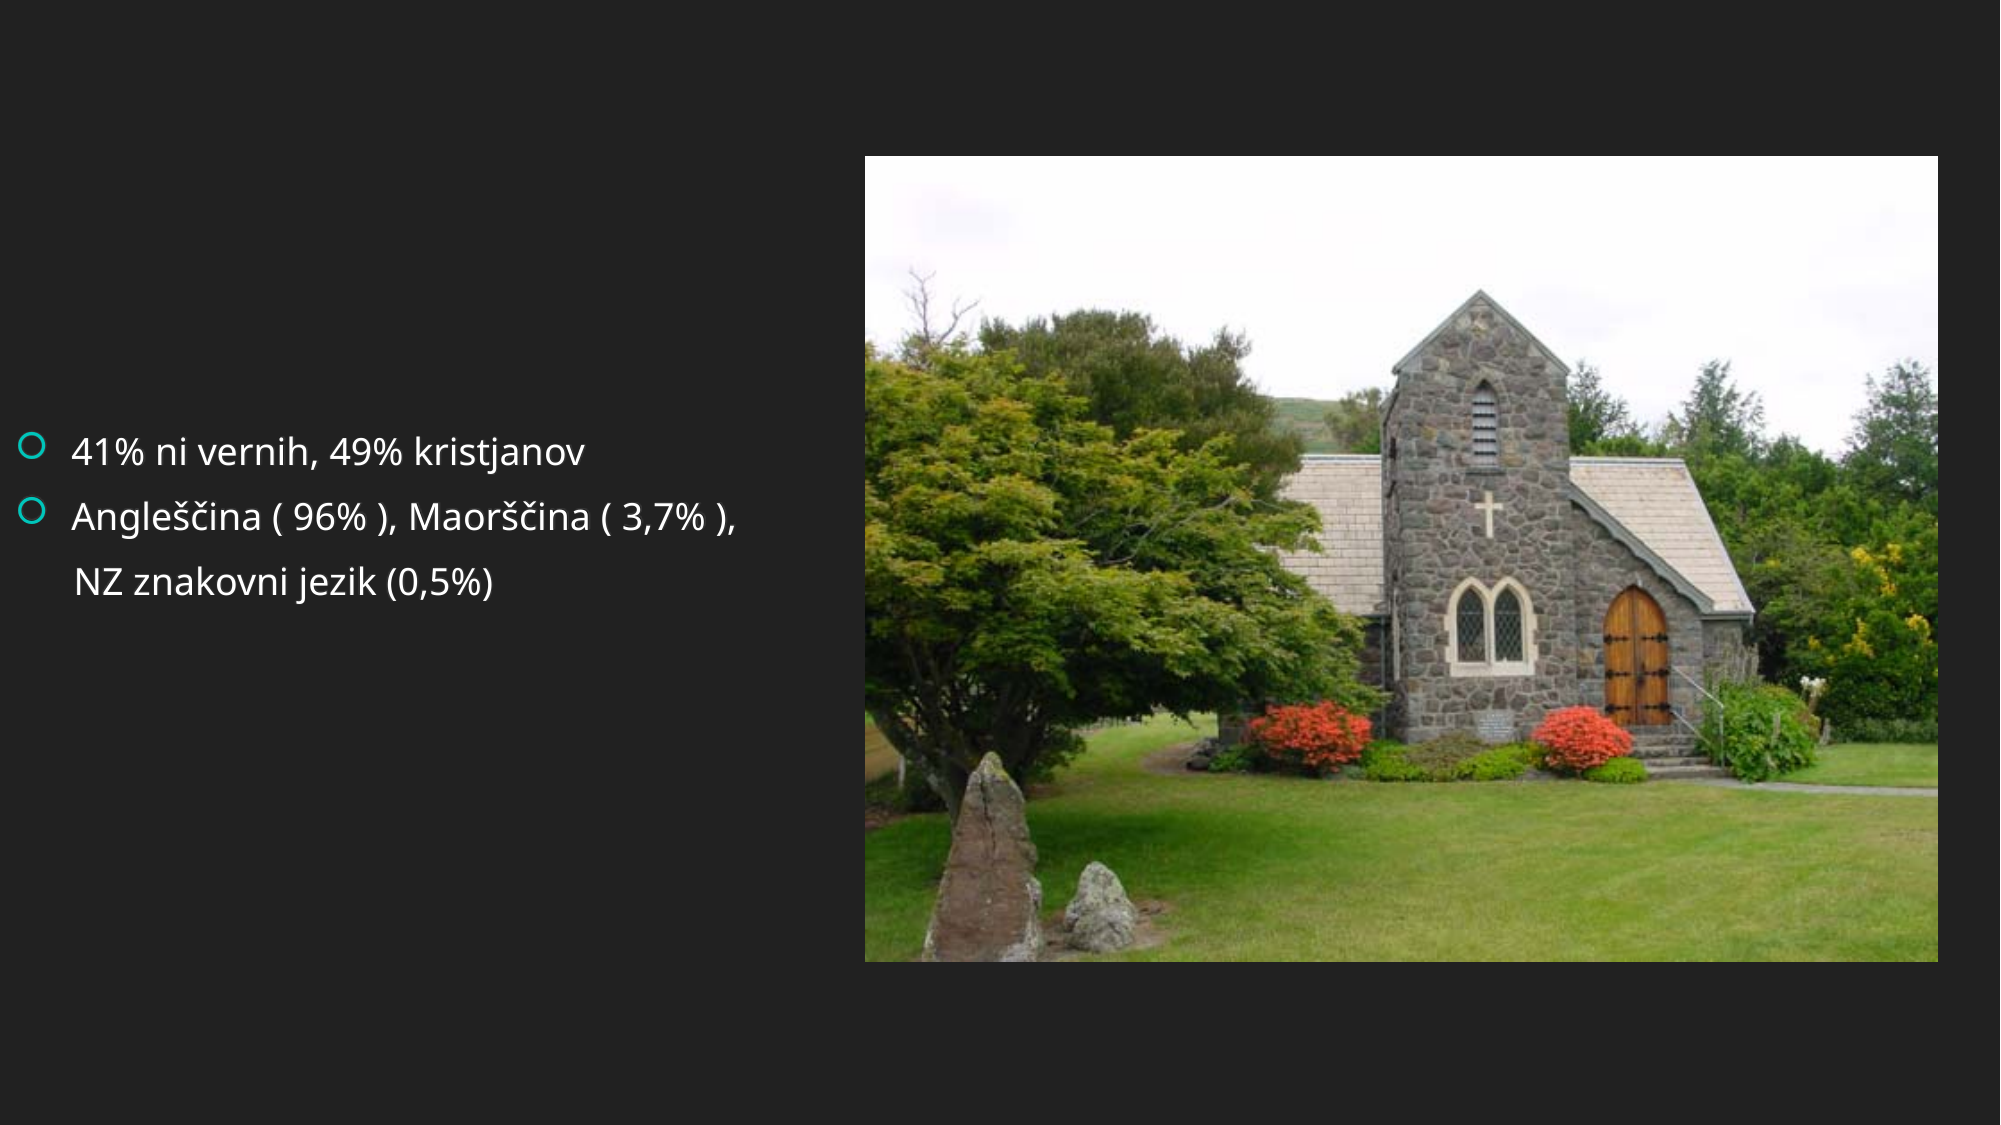

# 41% ni vernih, 49% kristjanov
Angleščina ( 96% ), Maorščina ( 3,7% ),
 NZ znakovni jezik (0,5%)